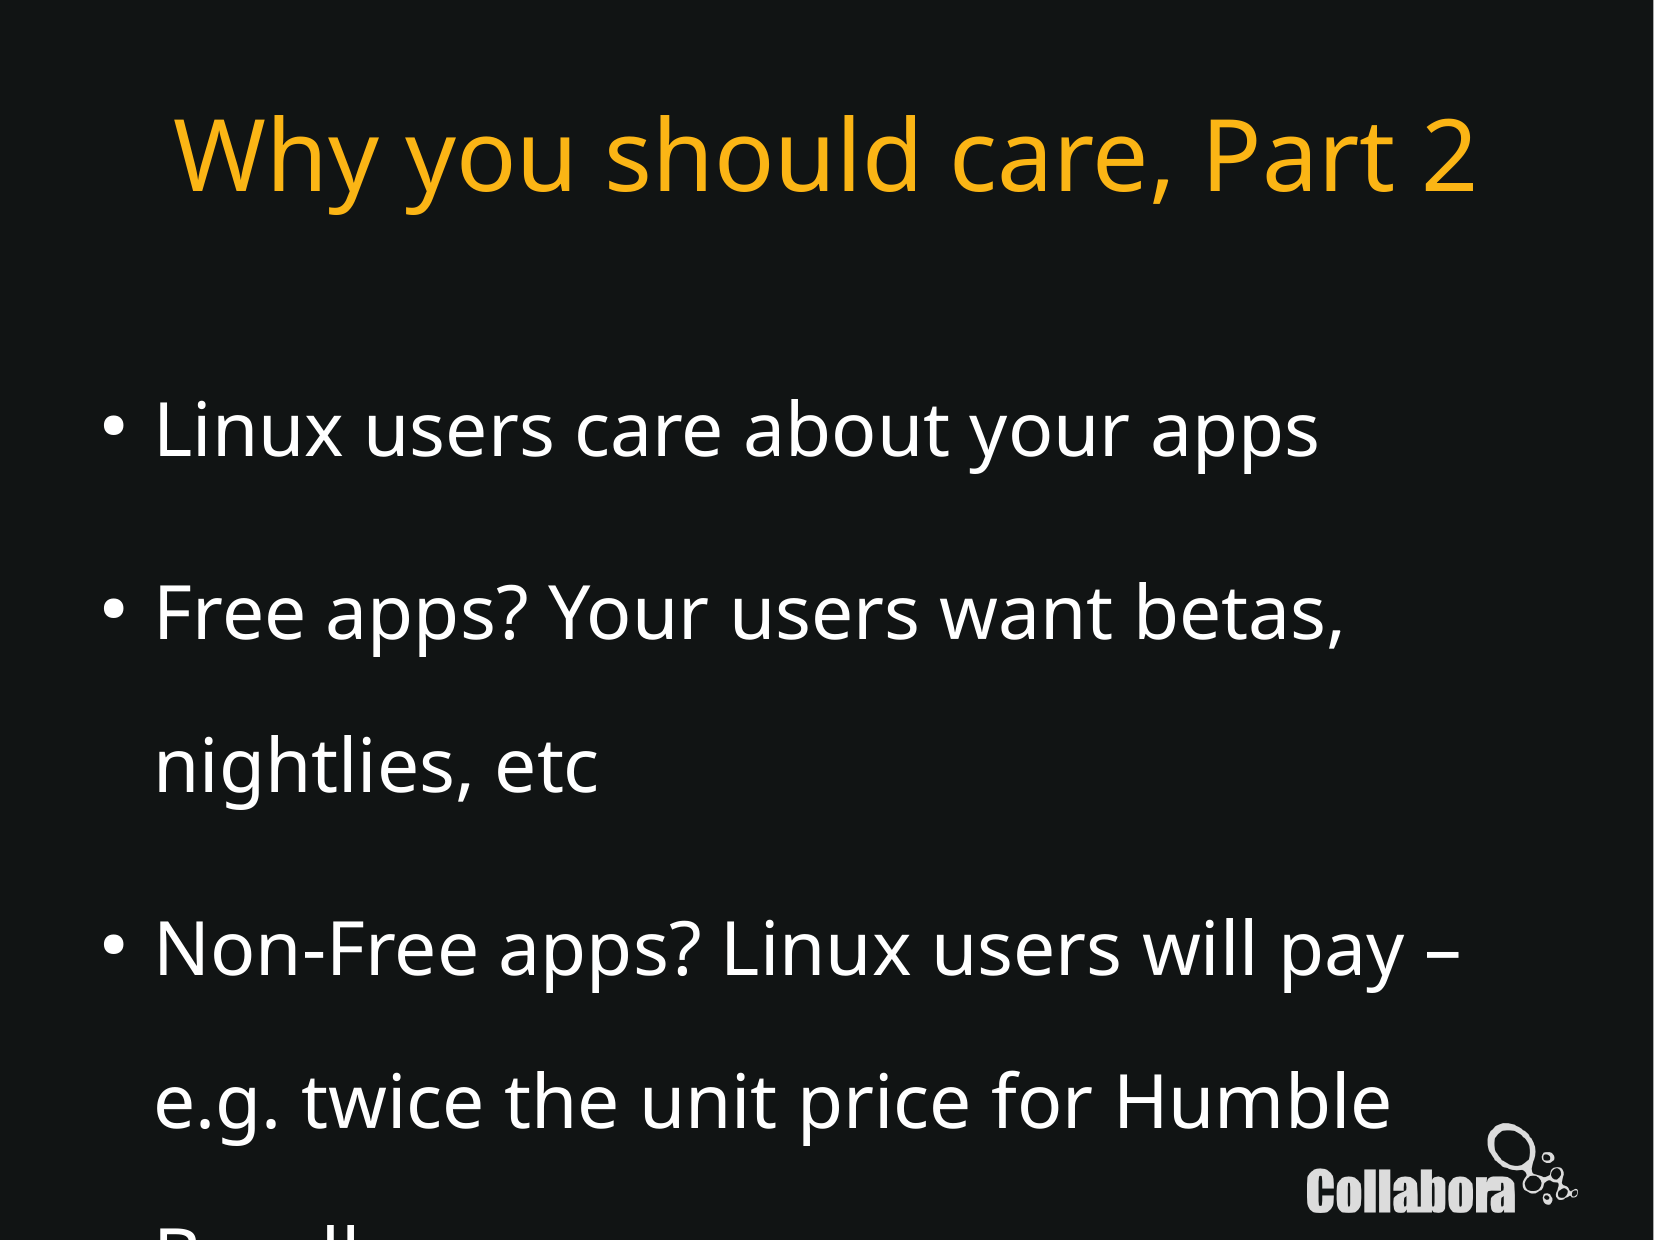

# Why you should care, Part 2
Linux users care about your apps
Free apps? Your users want betas, nightlies, etc
Non-Free apps? Linux users will pay – e.g. twice the unit price for Humble Bundle